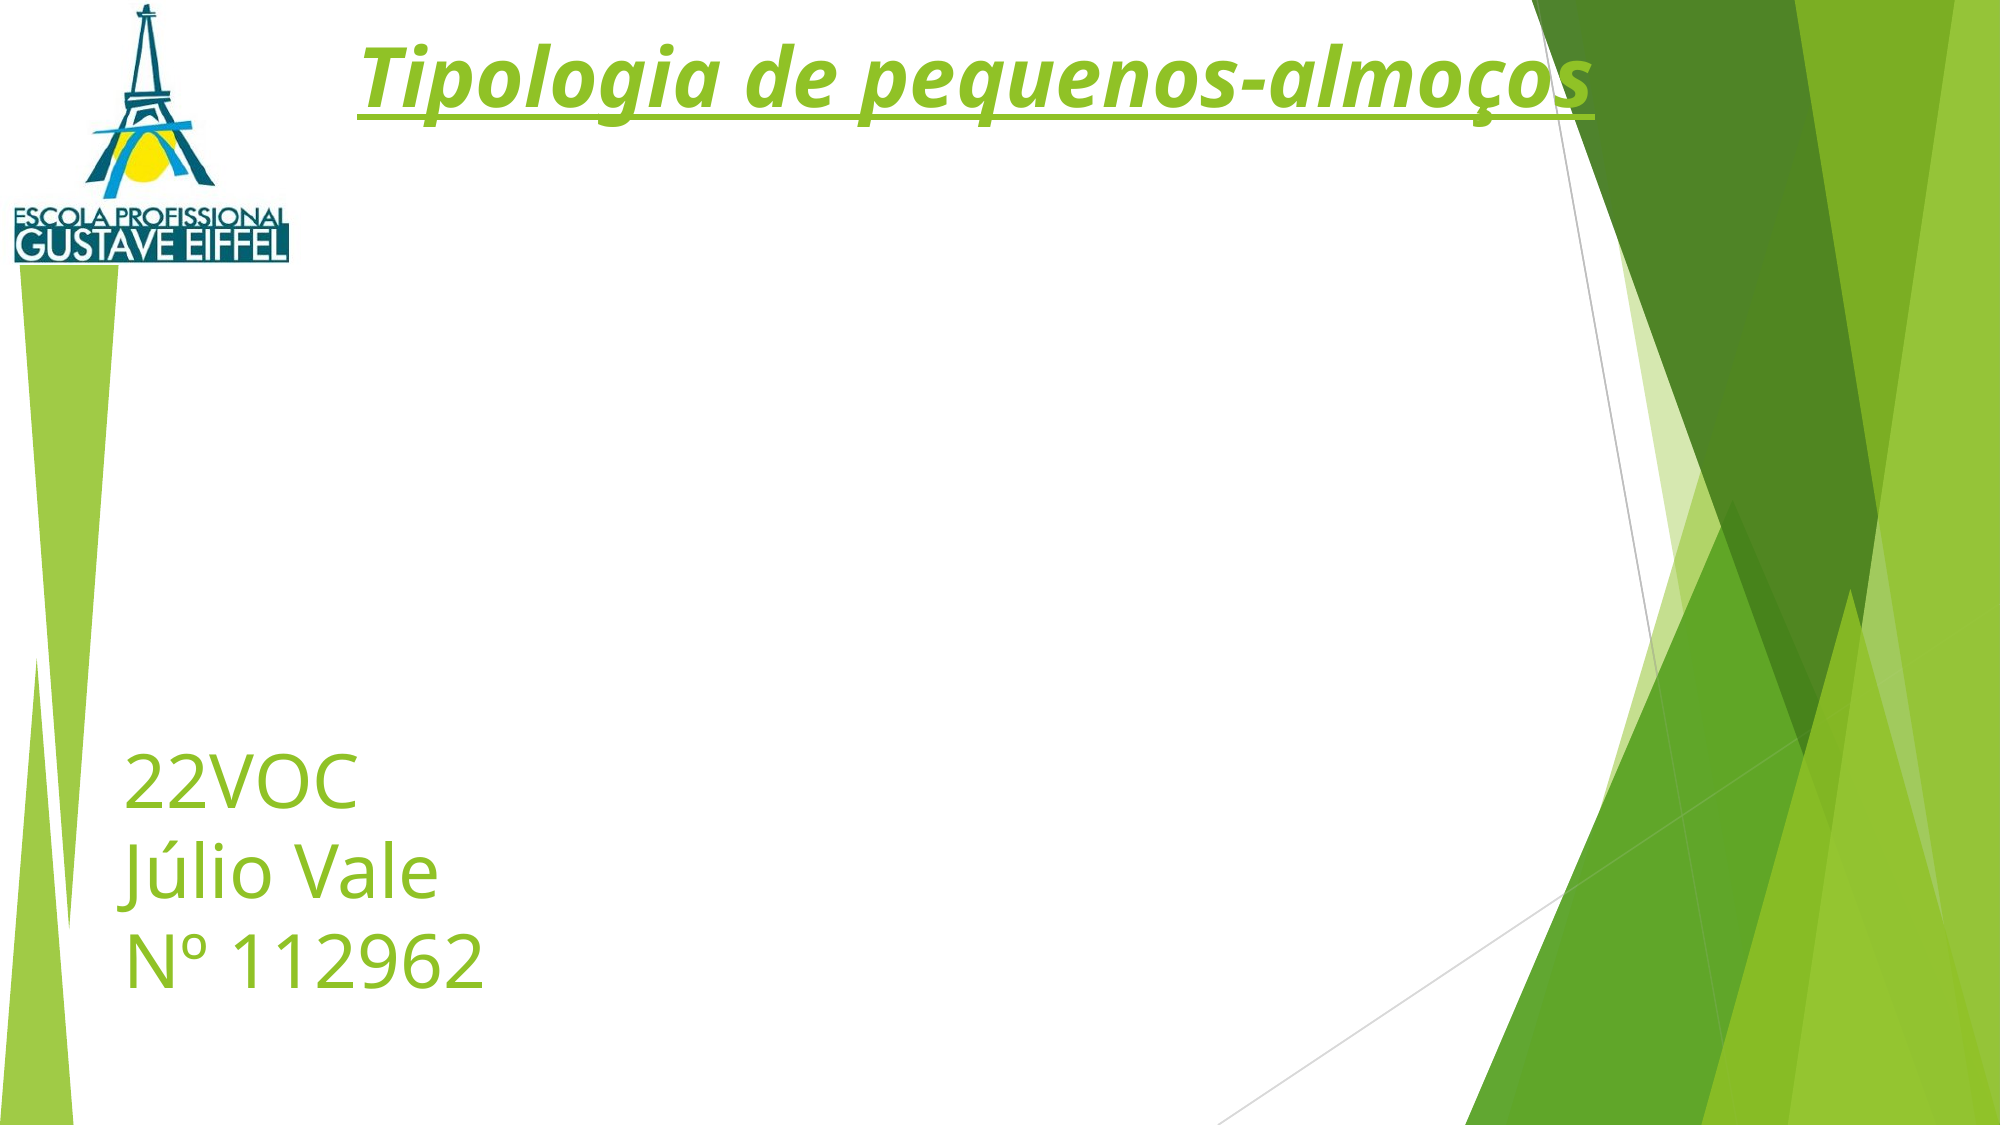

# Tipologia de pequenos-almoços
22VOC
Júlio Vale
Nº 112962